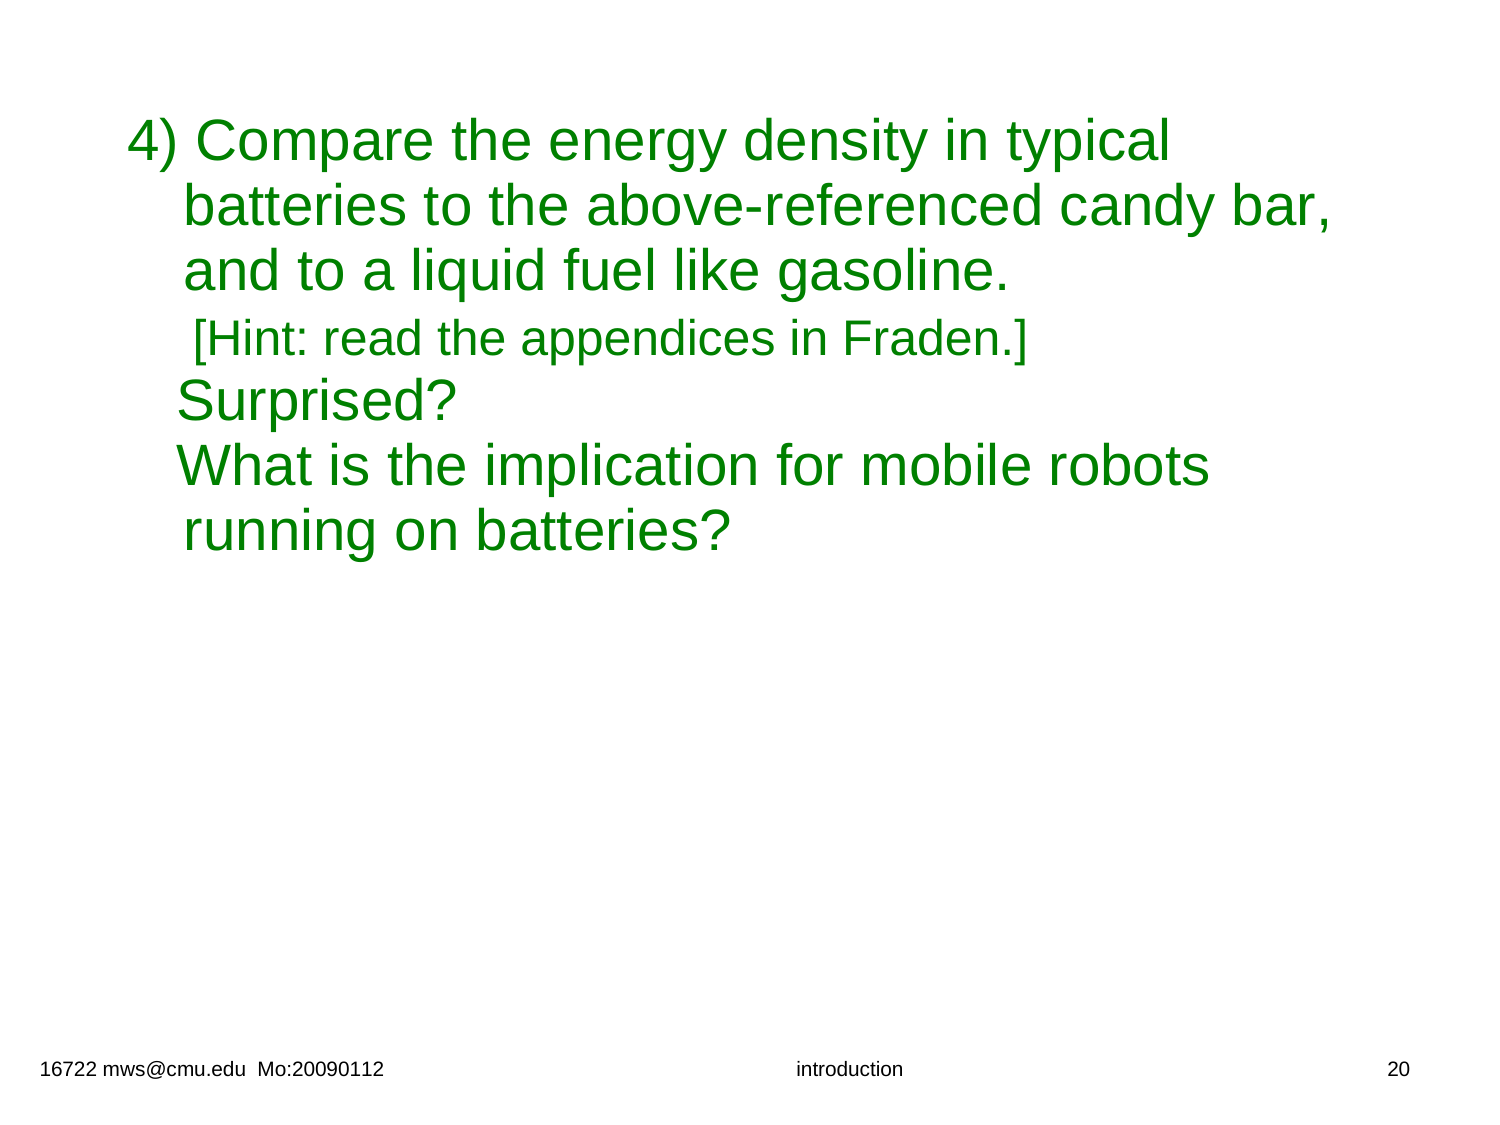

# 4) Compare the energy density in typical batteries to the above-referenced candy bar, and to a liquid fuel like gasoline.
 [Hint: read the appendices in Fraden.]
 Surprised?
 What is the implication for mobile robots running on batteries?
16722 mws@cmu.edu Mo:20090112
introduction
20